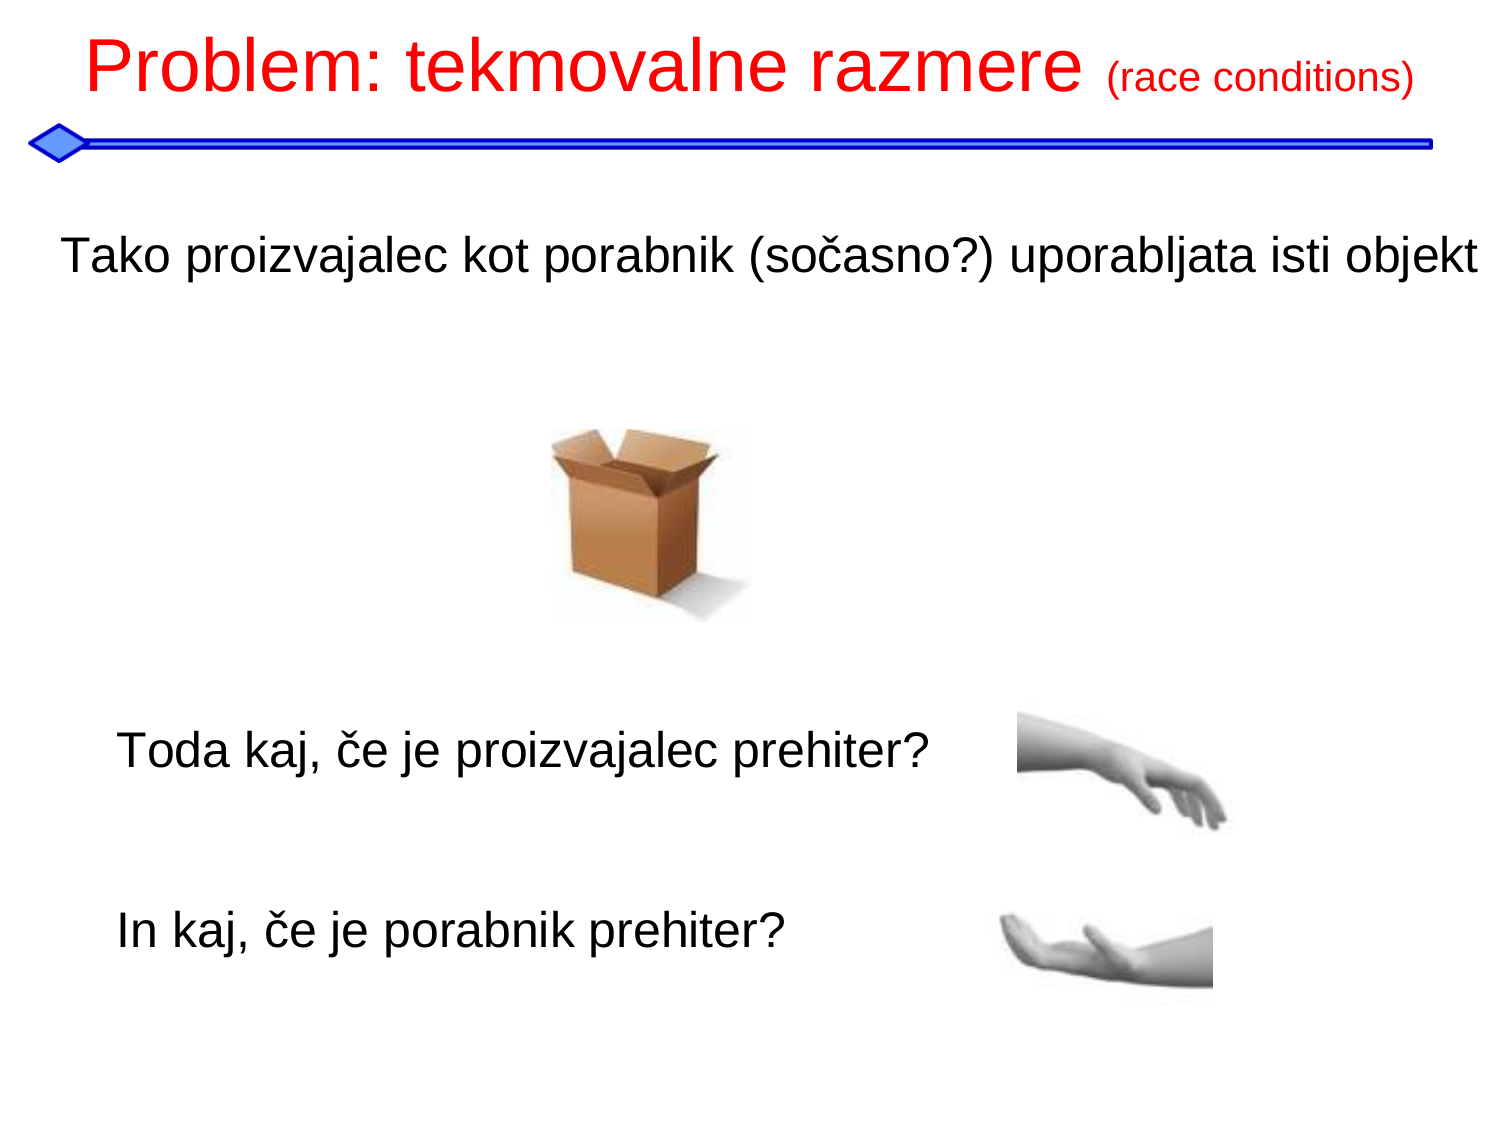

# Problem: tekmovalne razmere (race conditions)
Tako proizvajalec kot porabnik (sočasno?) uporabljata isti objekt
Toda kaj, če je proizvajalec prehiter?
In kaj, če je porabnik prehiter?